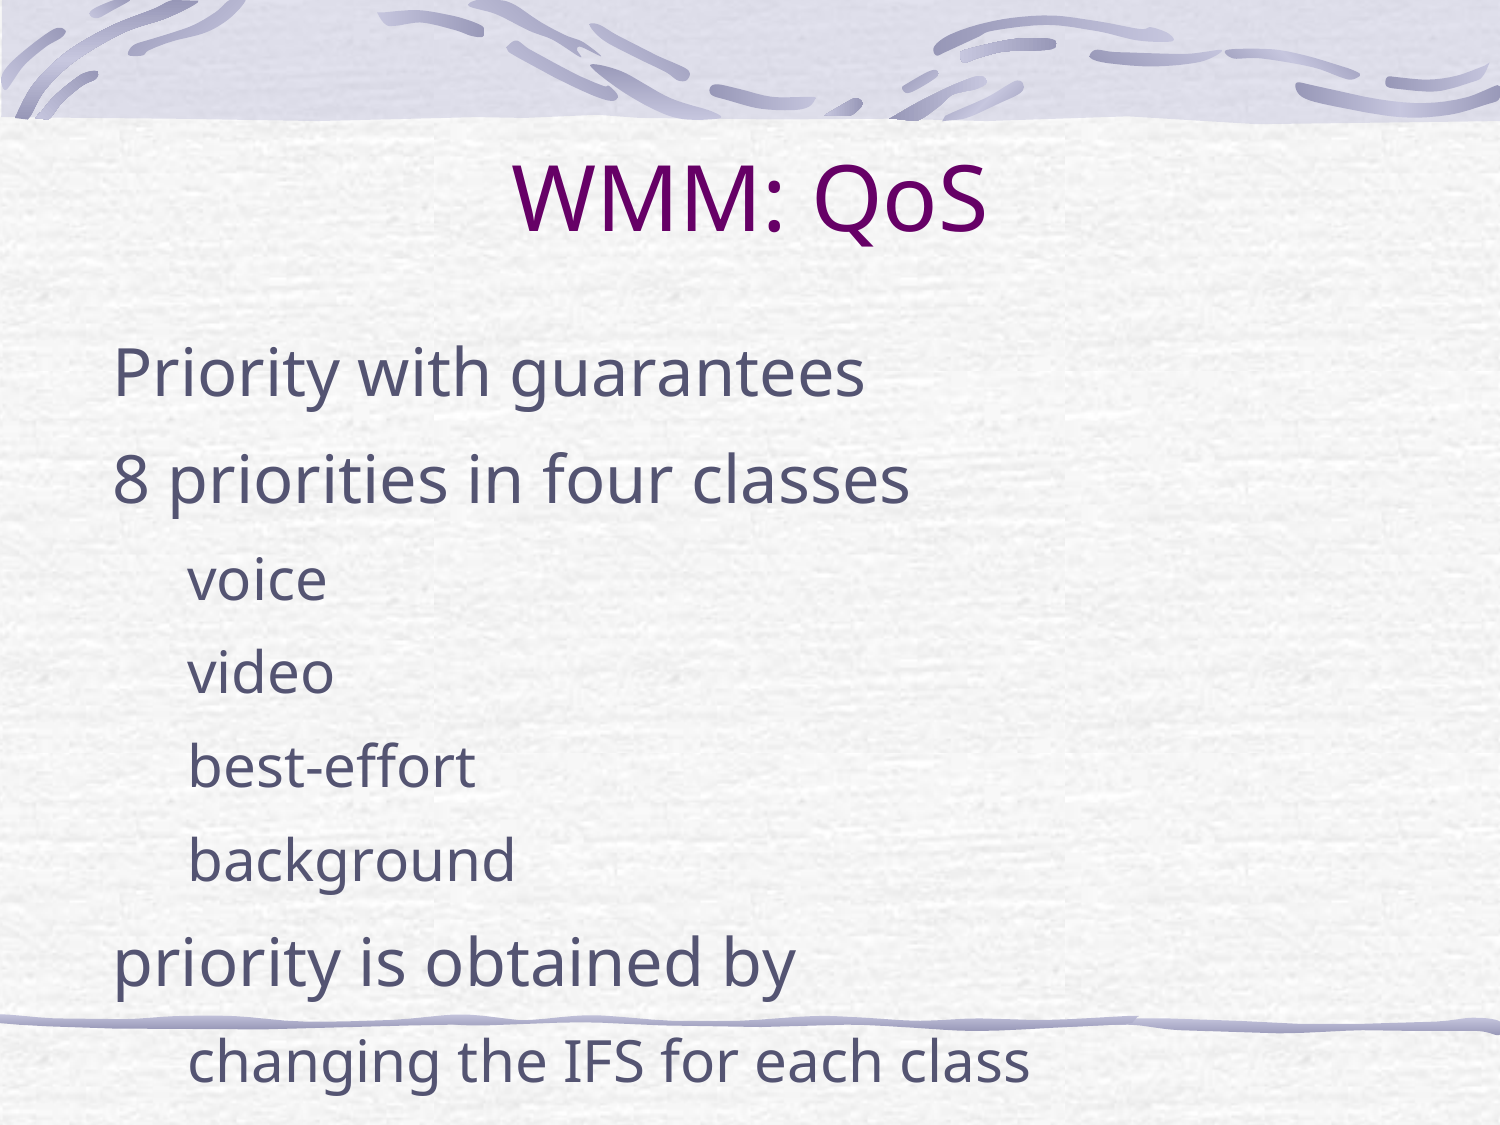

# WMM: QoS
Priority with guarantees
8 priorities in four classes
voice
video
best-effort
background
priority is obtained by
changing the IFS for each class
changing the backoff for each class